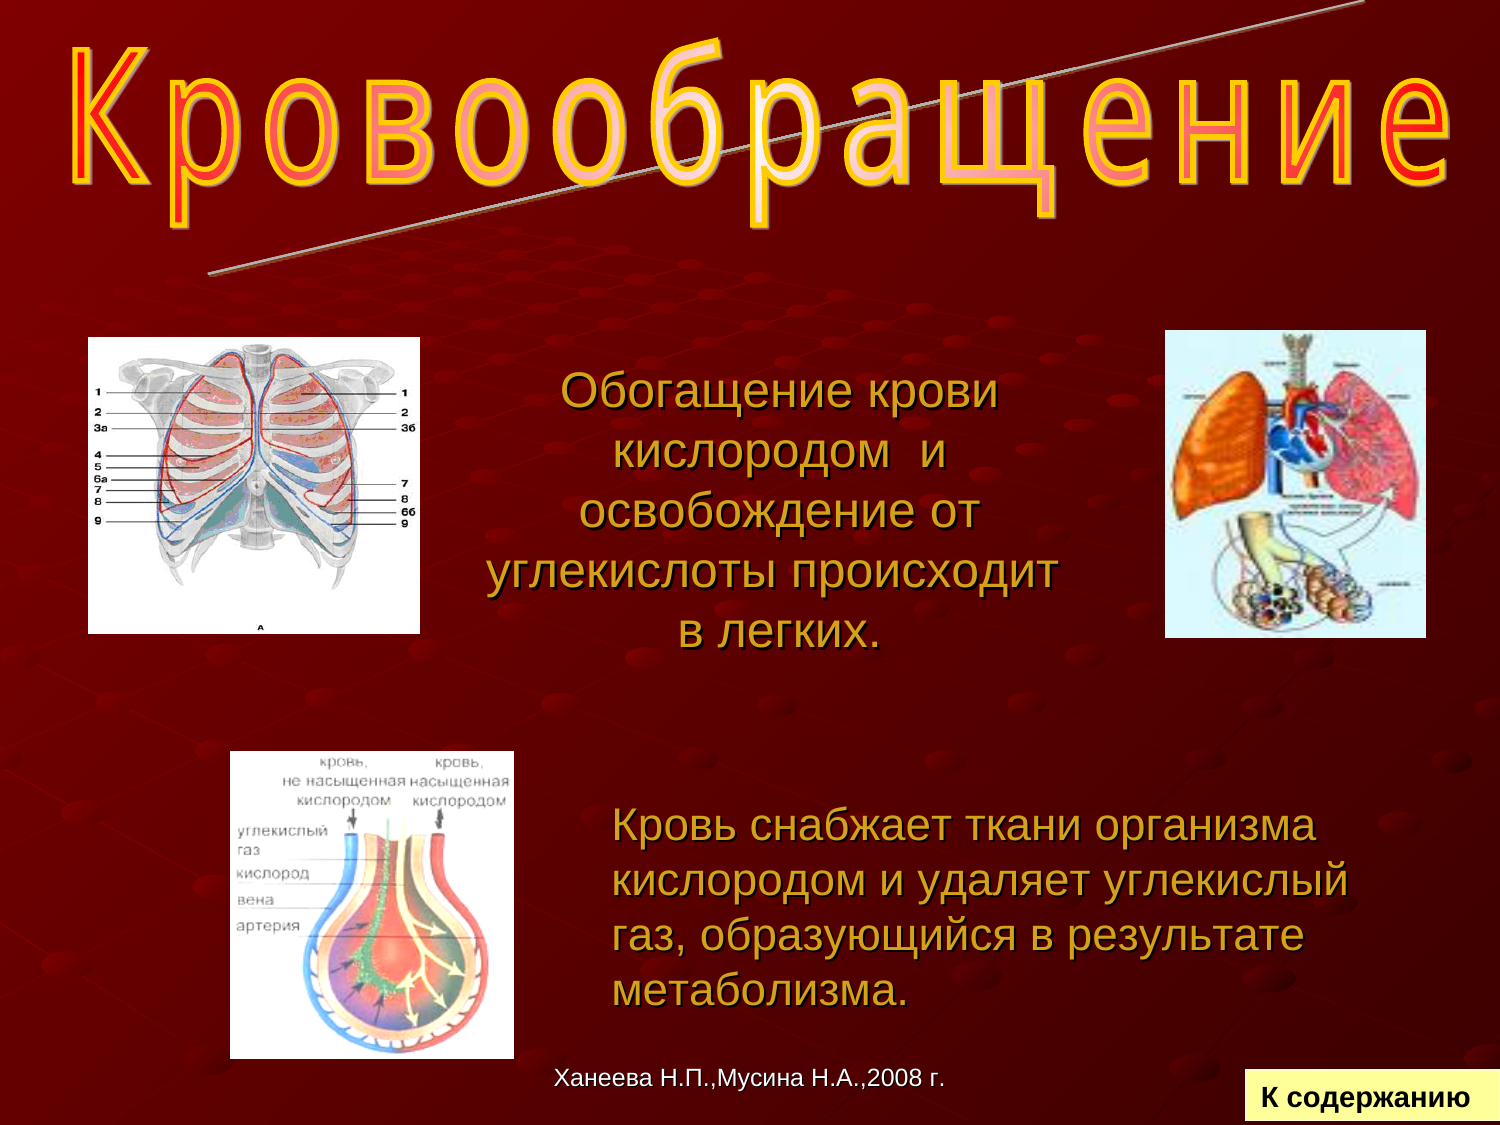

Кровообращение
Кровообращение
Обогащение крови кислородом и освобождение от углекислоты происходит
в легких.
Кровь снабжает ткани организма кислородом и удаляет углекислый газ, образующийся в результате метаболизма.
Ханеева Н.П.,Мусина Н.А.,2008 г.
К содержанию